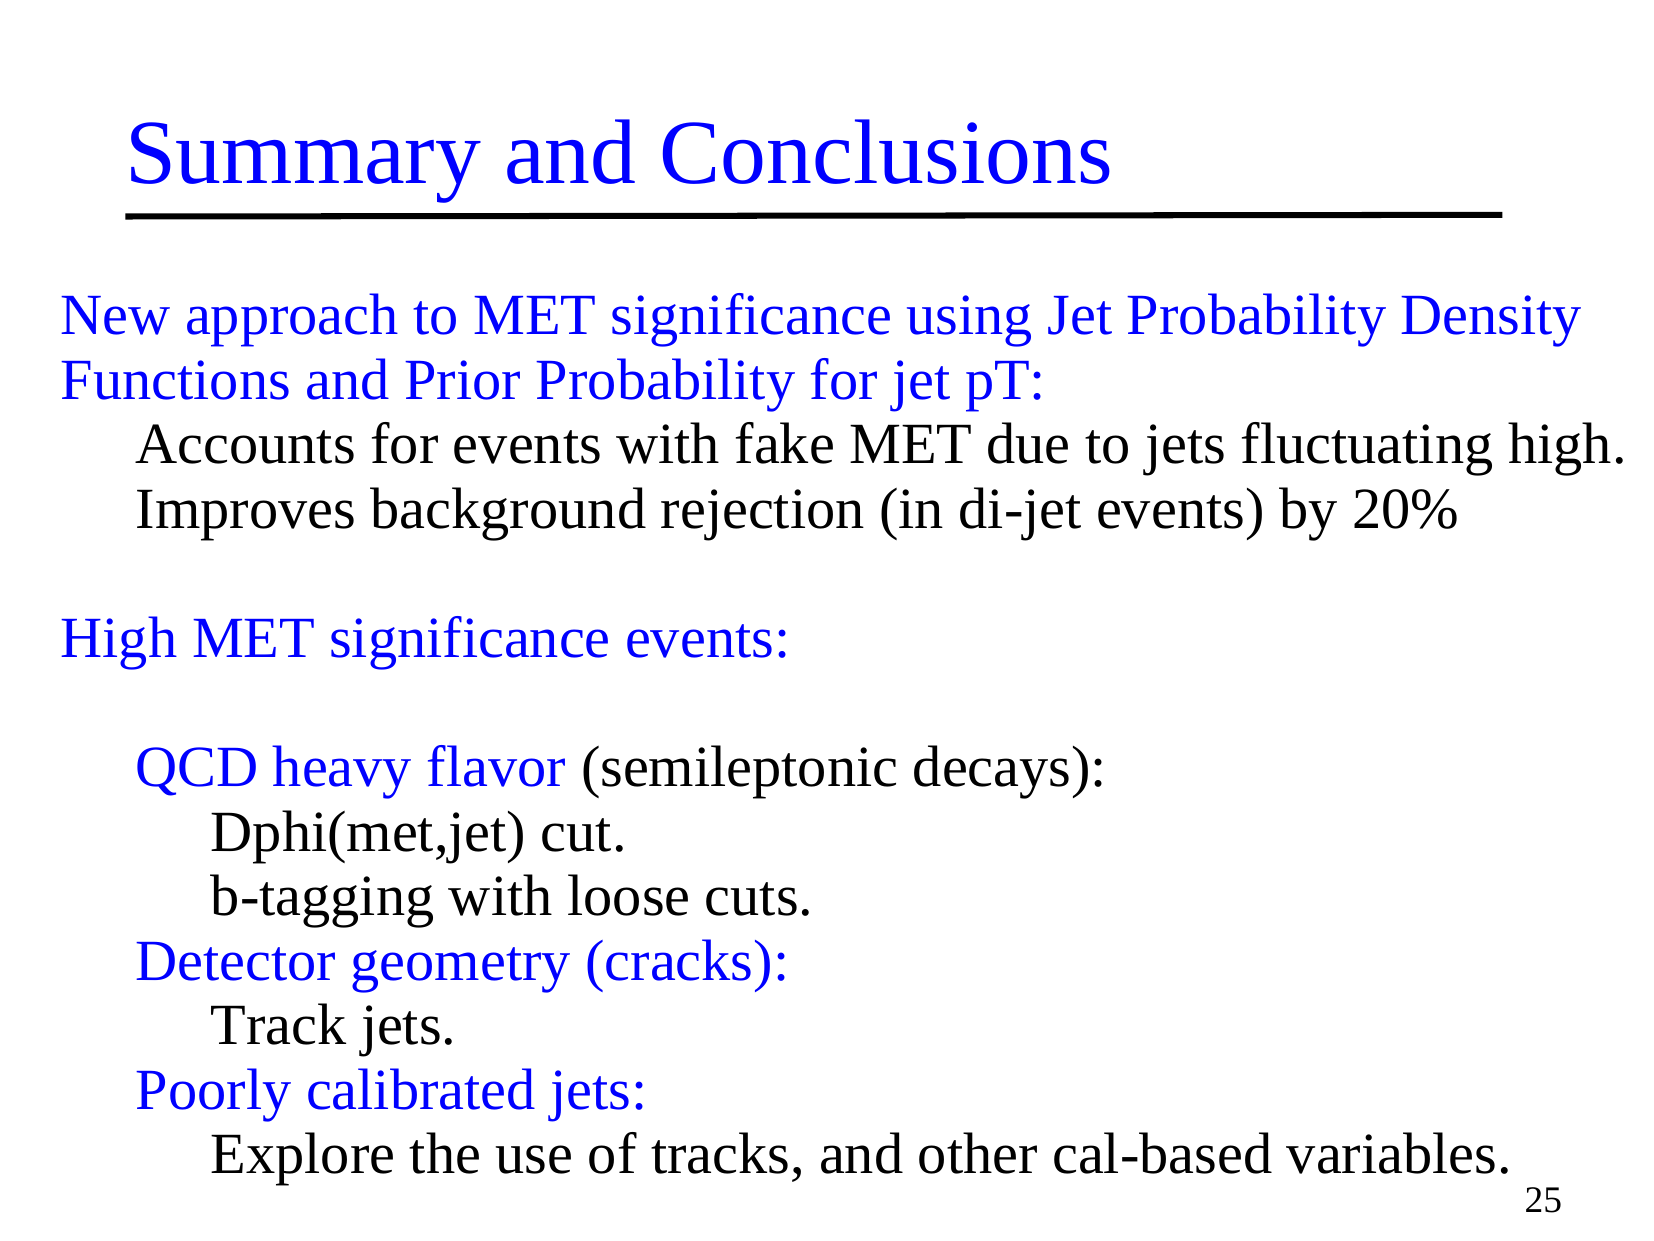

Summary and Conclusions
New approach to MET significance using Jet Probability Density
Functions and Prior Probability for jet pT:
	Accounts for events with fake MET due to jets fluctuating high.
	Improves background rejection (in di-jet events) by 20%
High MET significance events:
	QCD heavy flavor (semileptonic decays):
		Dphi(met,jet) cut.
		b-tagging with loose cuts.
	Detector geometry (cracks):
		Track jets.
	Poorly calibrated jets:
		Explore the use of tracks, and other cal-based variables.